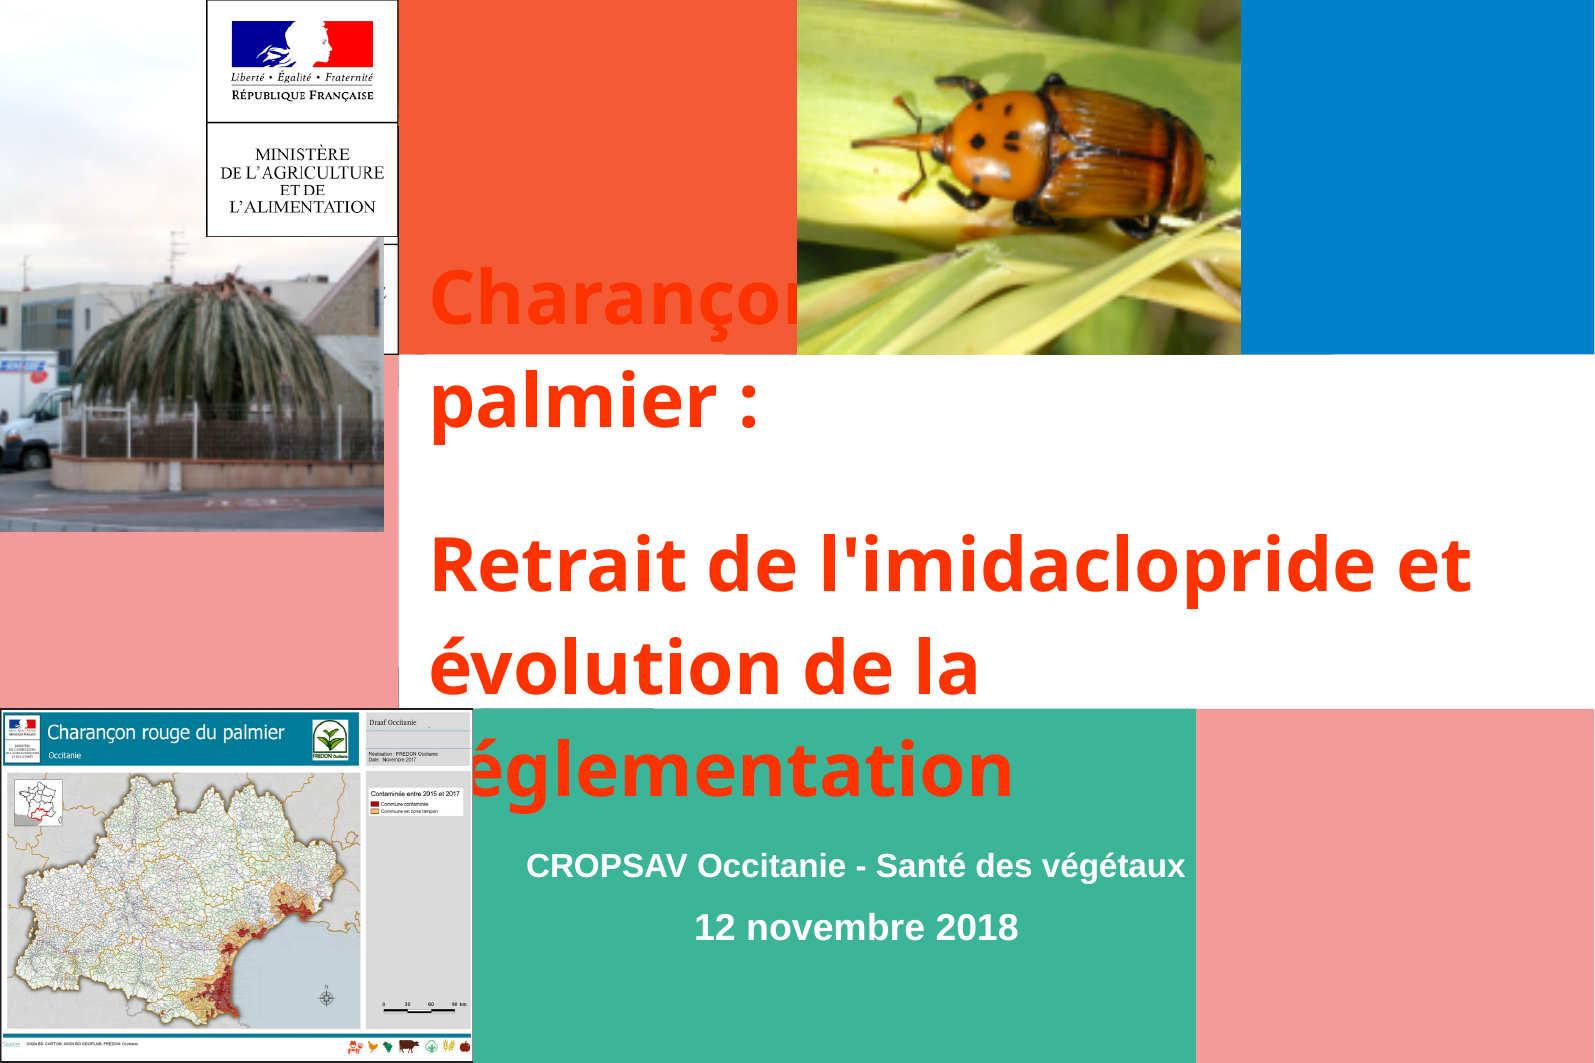

# Charançon rouge du palmier : Retrait de l'imidaclopride et évolution de la réglementation
CROPSAV Occitanie - Santé des végétaux
12 novembre 2018